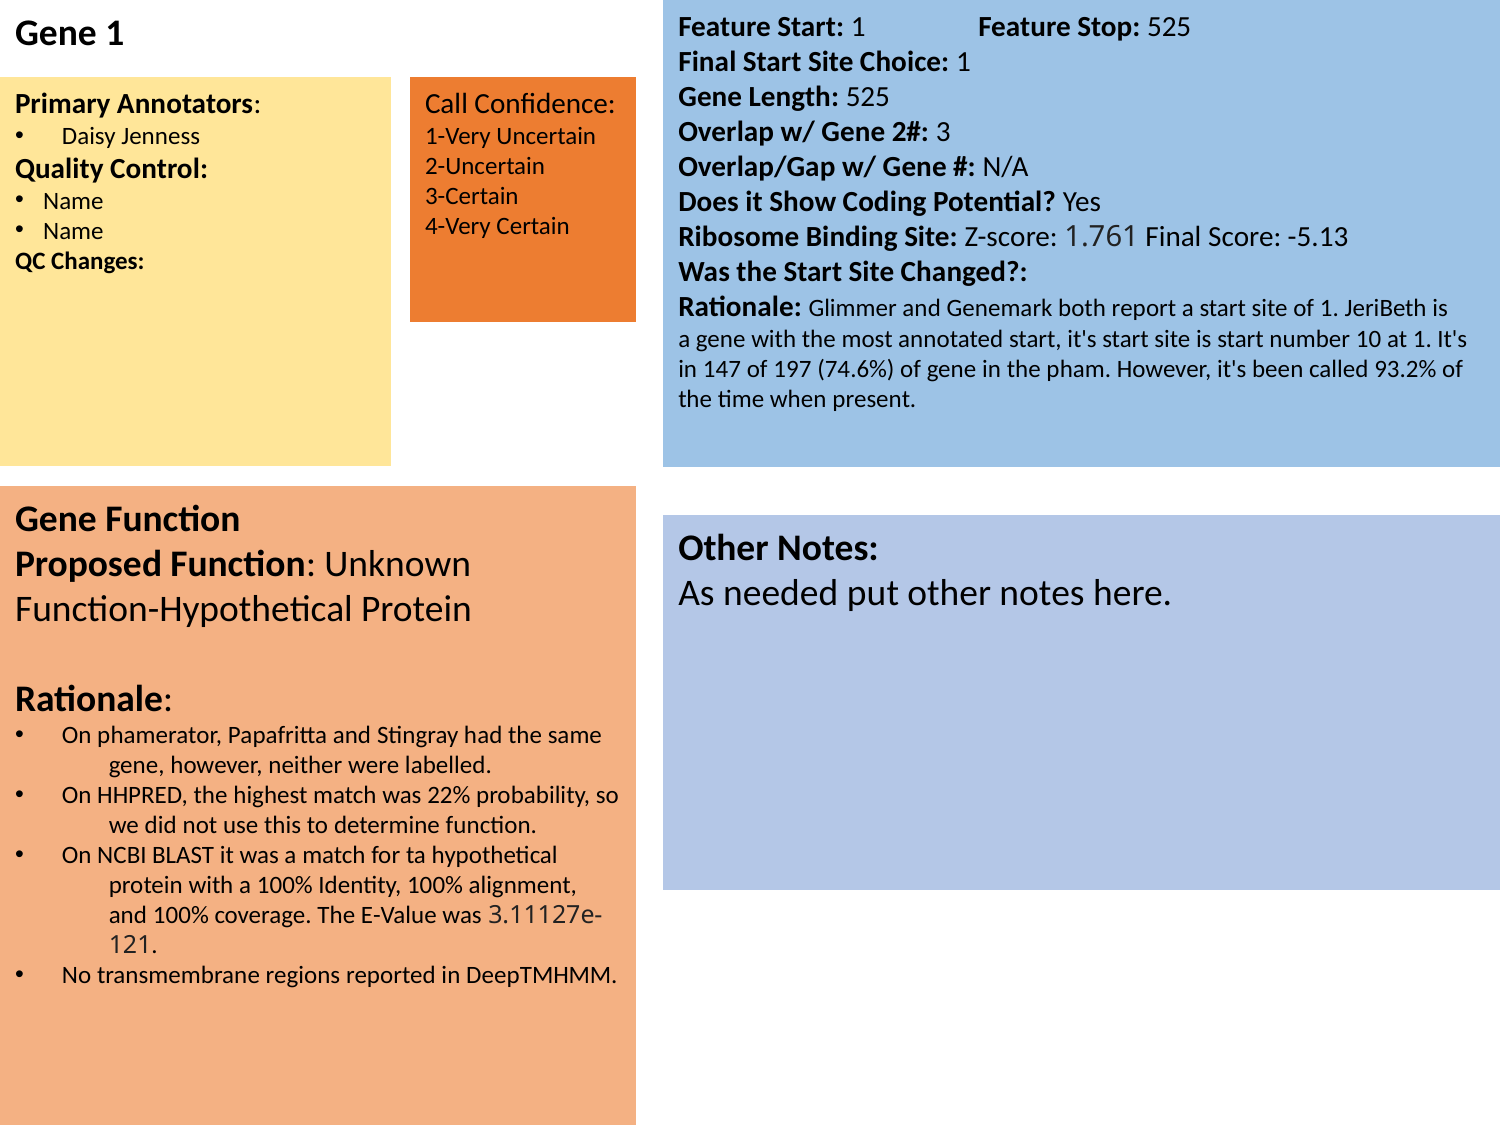

Gene 1
Feature Start: 1		Feature Stop: 525
Final Start Site Choice: 1
Gene Length: 525
Overlap w/ Gene 2#: 3
Overlap/Gap w/ Gene #: N/A
Does it Show Coding Potential? Yes
Ribosome Binding Site: Z-score: 1.761 Final Score: -5.13
Was the Start Site Changed?:
Rationale: Glimmer and Genemark both report a start site of 1. JeriBeth is
a gene with the most annotated start, it's start site is start number 10 at 1. It's in 147 of 197 (74.6%) of gene in the pham. However, it's been called 93.2% of the time when present.
Primary Annotators:
Daisy Jenness
Quality Control:
Name
Name
QC Changes:
Call Confidence:
1-Very Uncertain
2-Uncertain
3-Certain
4-Very Certain
Gene Function
Proposed Function: Unknown Function-Hypothetical Protein
Rationale:
On phamerator, Papafritta and Stingray had the same gene, however, neither were labelled.
On HHPRED, the highest match was 22% probability, so we did not use this to determine function.
On NCBI BLAST it was a match for ta hypothetical protein with a 100% Identity, 100% alignment, and 100% coverage. The E-Value was 3.11127e-121.
No transmembrane regions reported in DeepTMHMM.
Other Notes:
As needed put other notes here.